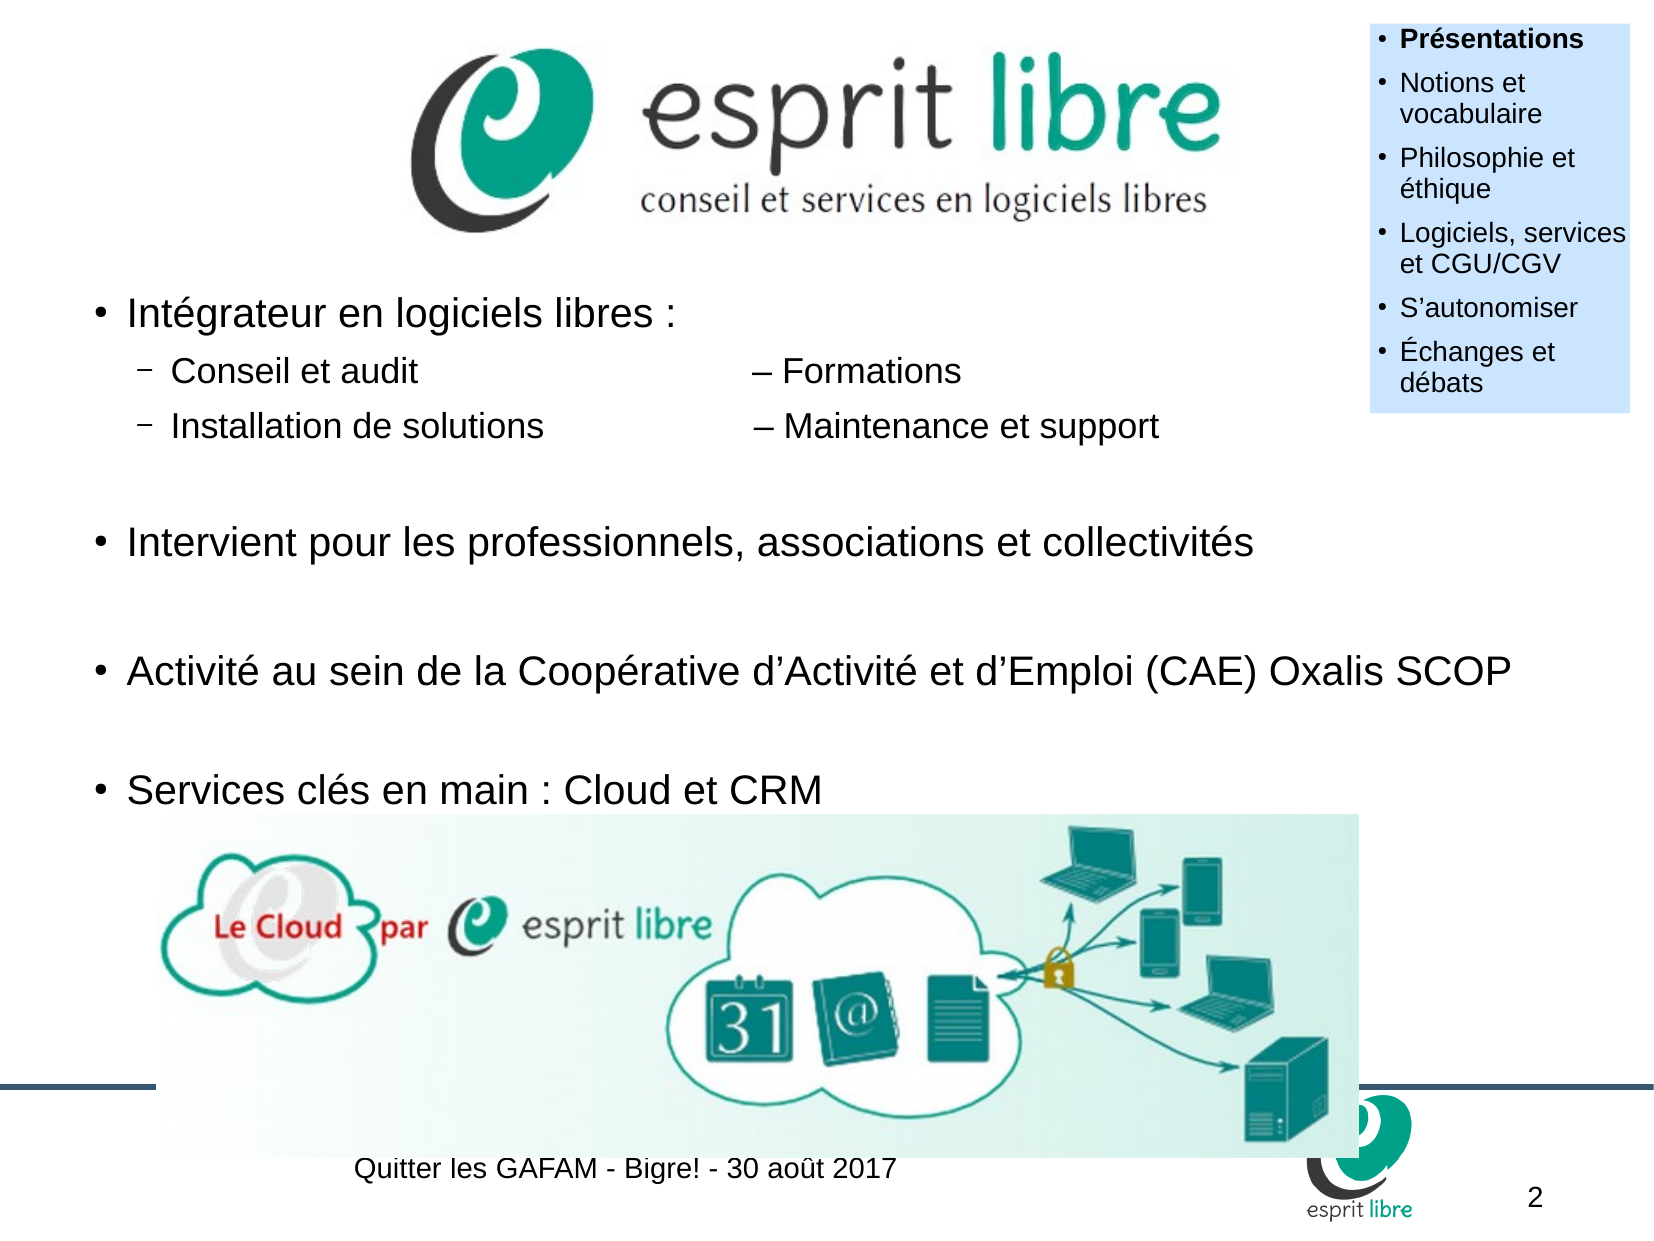

Présentations
Notions et vocabulaire
Philosophie et éthique
Logiciels, services et CGU/CGV
S’autonomiser
Échanges et débats
# Intégrateur en logiciels libres :
Conseil et audit				 – Formations
Installation de solutions			 – Maintenance et support
Intervient pour les professionnels, associations et collectivités
Activité au sein de la Coopérative d’Activité et d’Emploi (CAE) Oxalis SCOP
Services clés en main : Cloud et CRM
Quitter les GAFAM - Bigre! - 30 août 2017